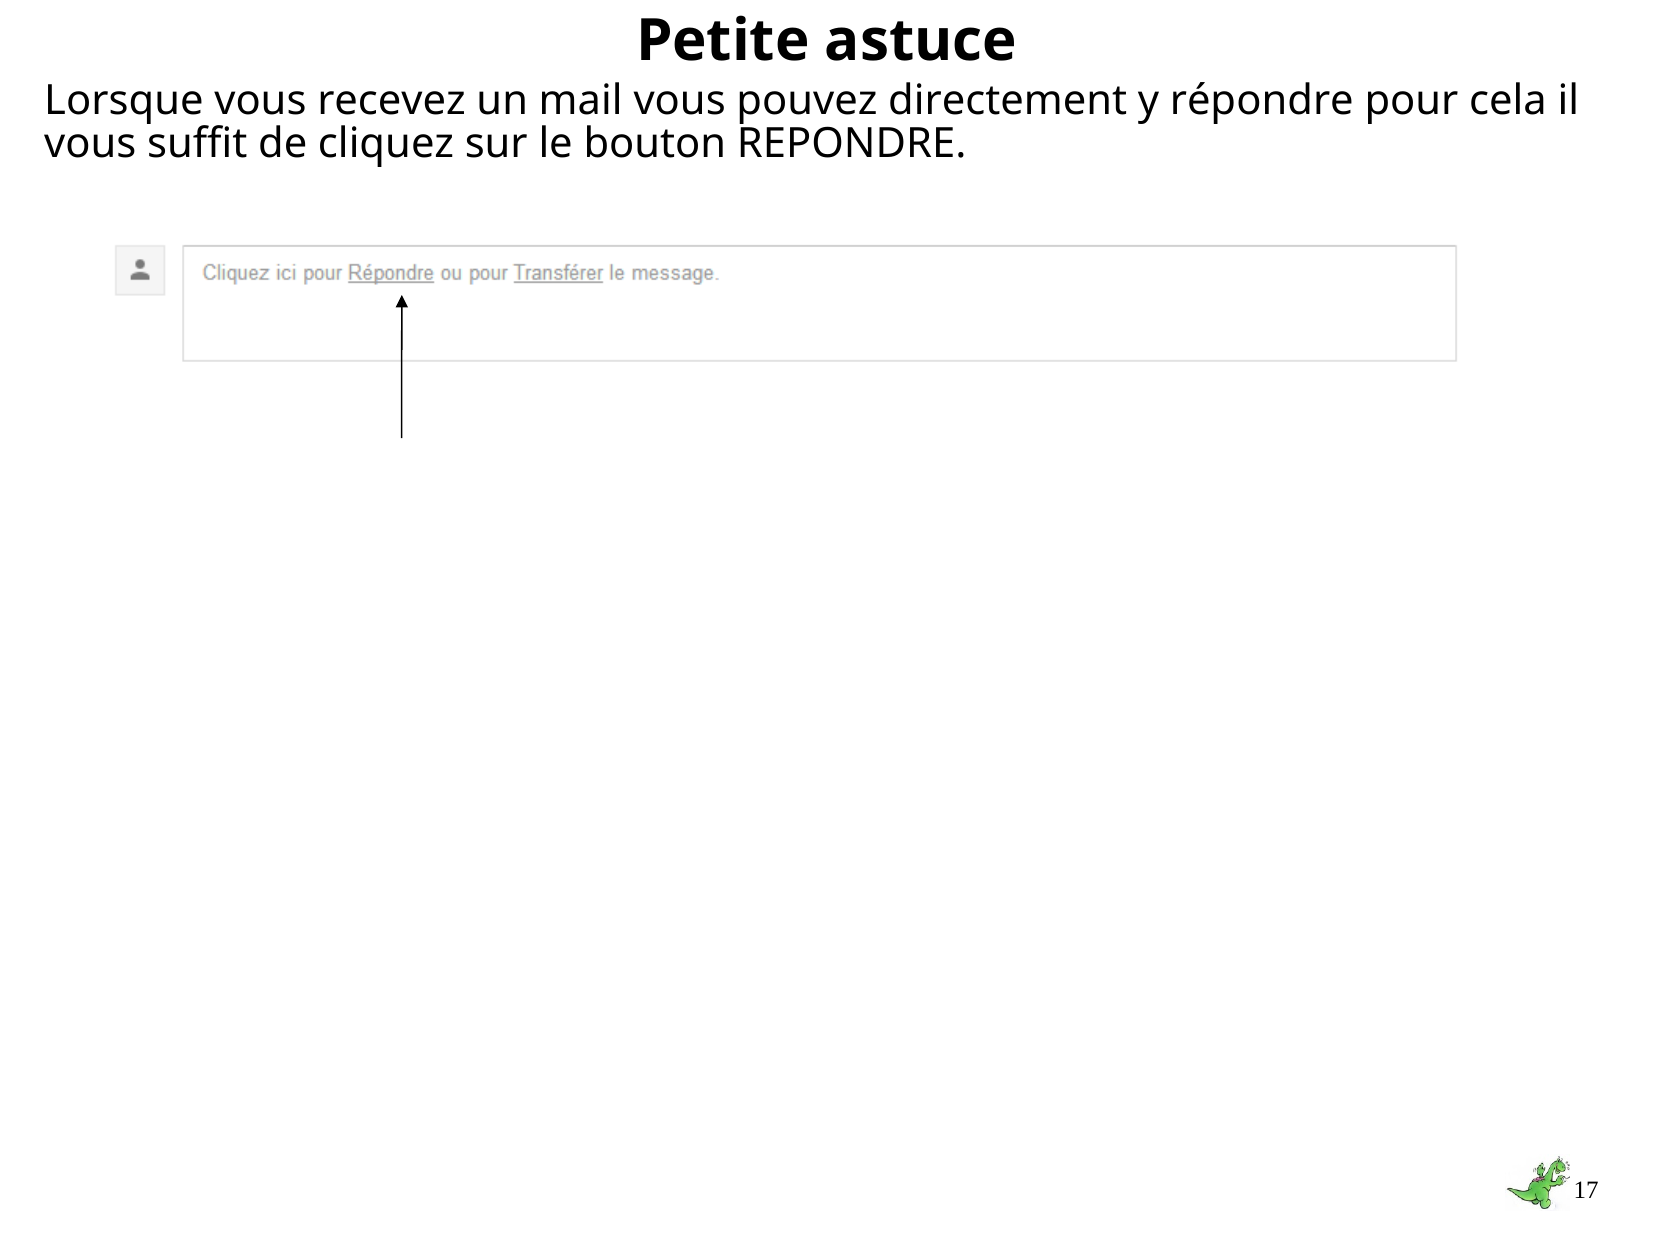

Petite astuce
Lorsque vous recevez un mail vous pouvez directement y répondre pour cela il
vous suffit de cliquez sur le bouton REPONDRE.
17